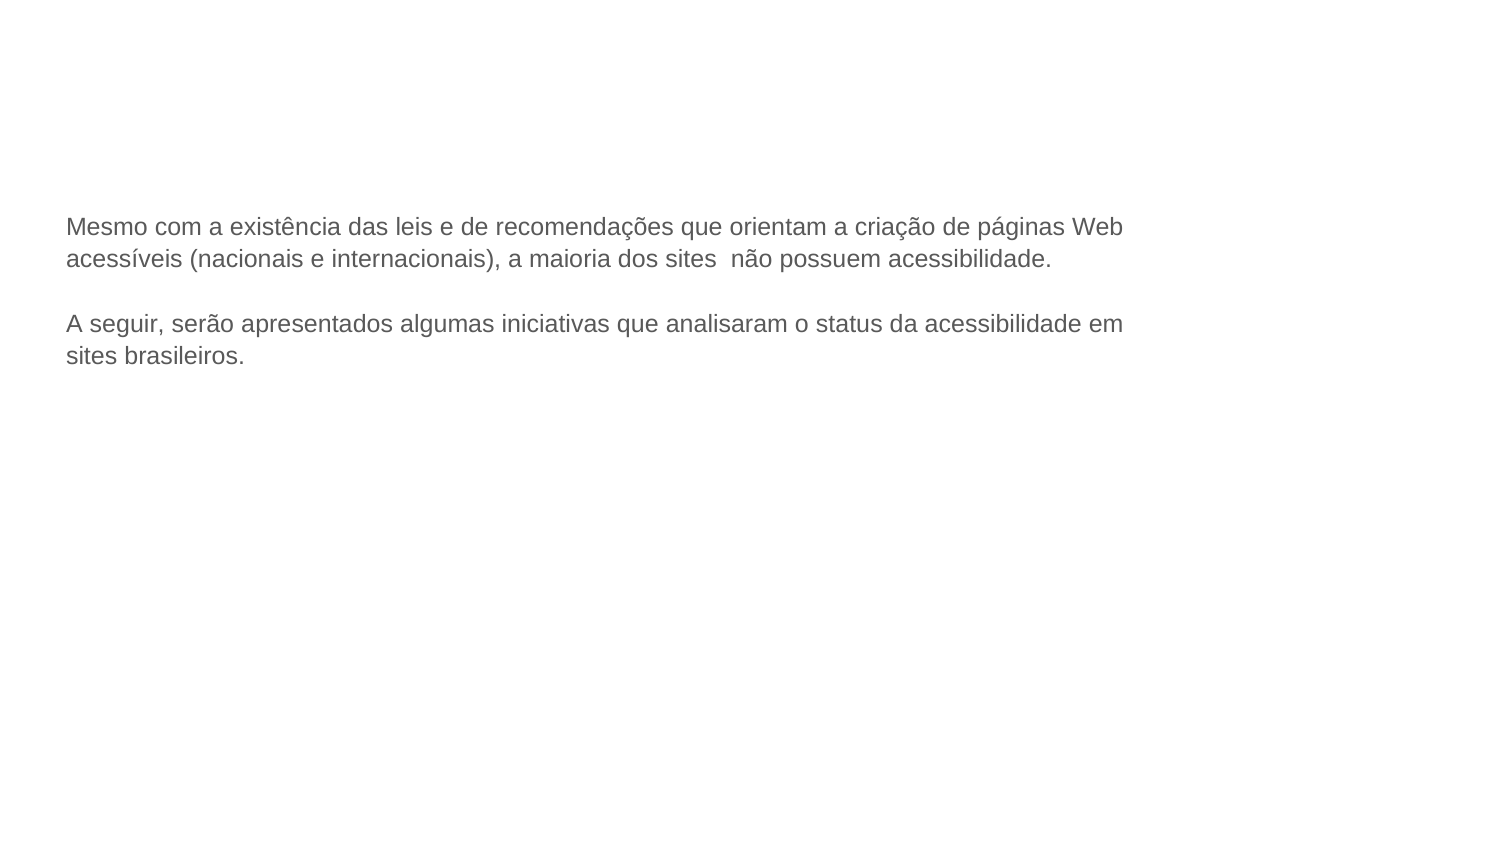

# Status da acessibilidade nos sites brasileiros
Mesmo com a existência das leis e de recomendações que orientam a criação de páginas Web acessíveis (nacionais e internacionais), a maioria dos sites não possuem acessibilidade.
A seguir, serão apresentados algumas iniciativas que analisaram o status da acessibilidade em sites brasileiros.